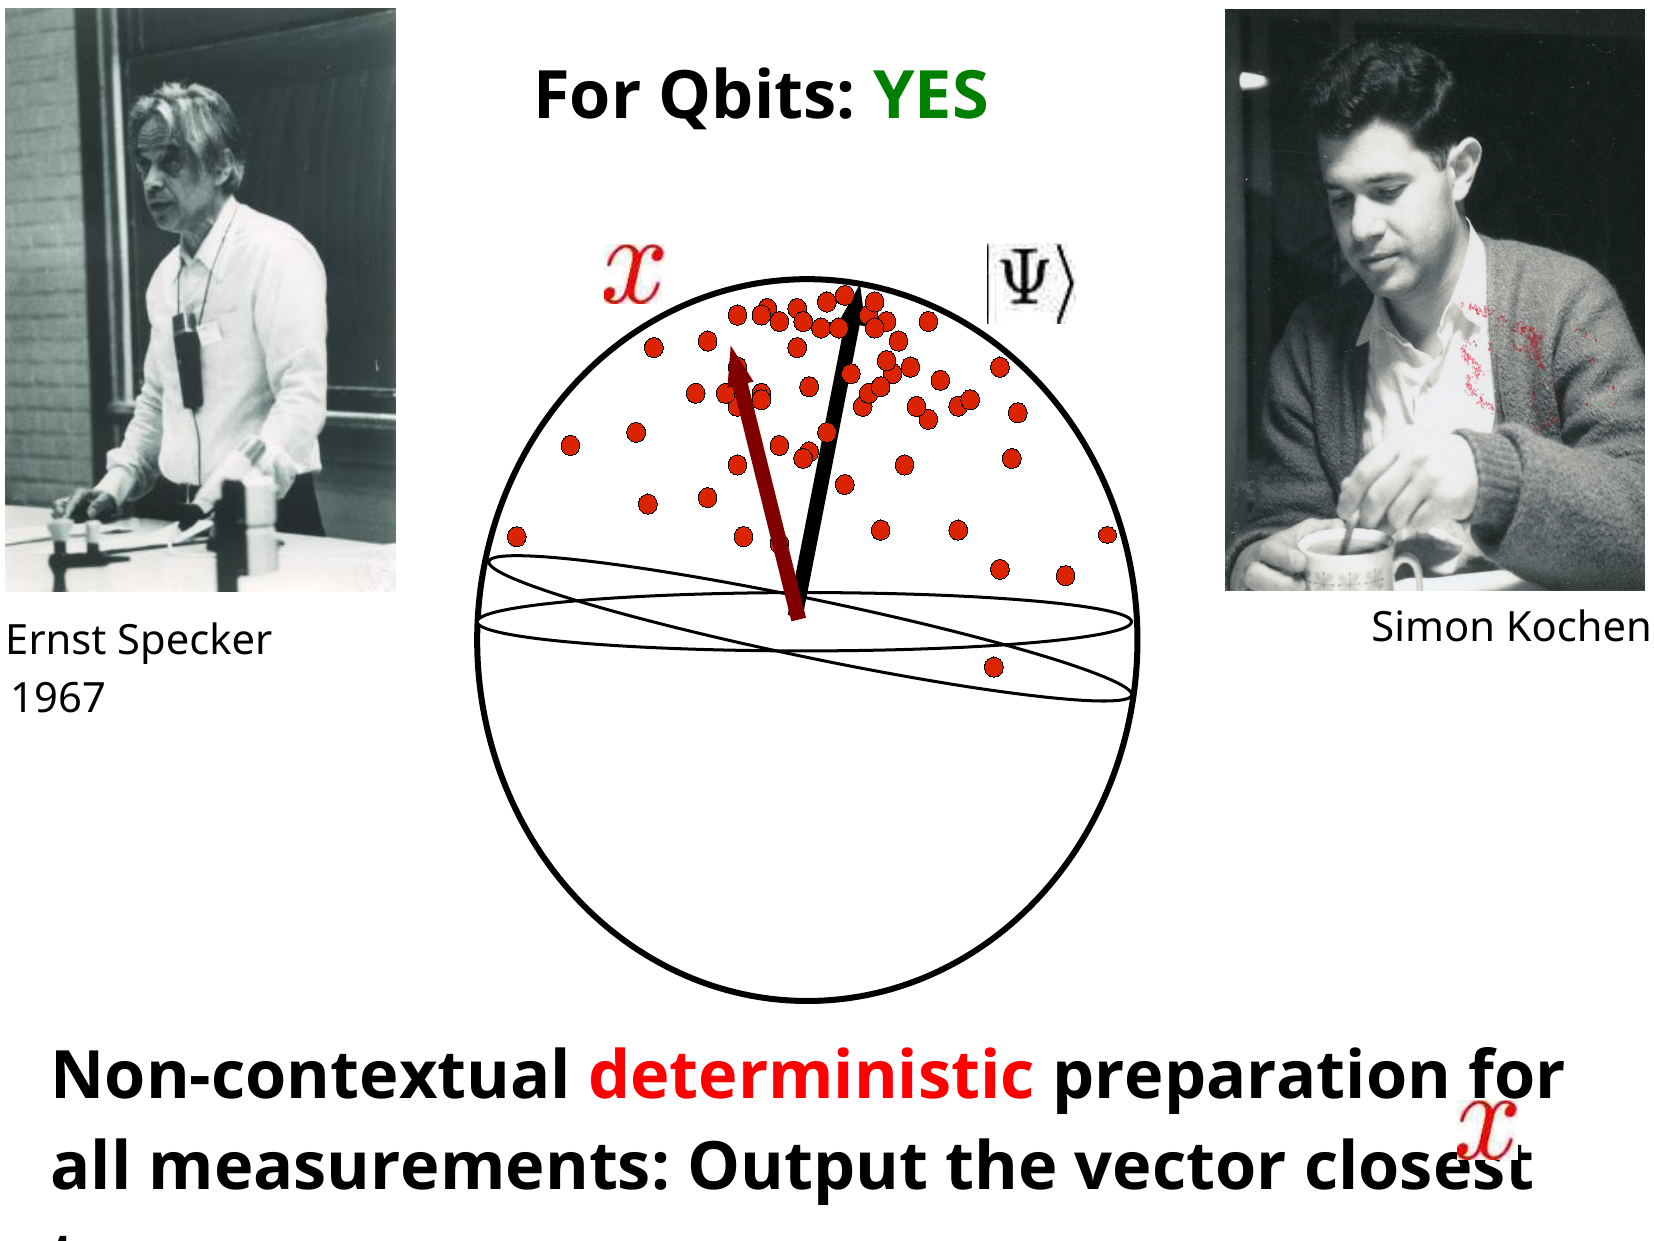

For Qbits: YES
Simon Kochen
Ernst Specker
1967
Non-contextual deterministic preparation for all measurements: Output the vector closest to .